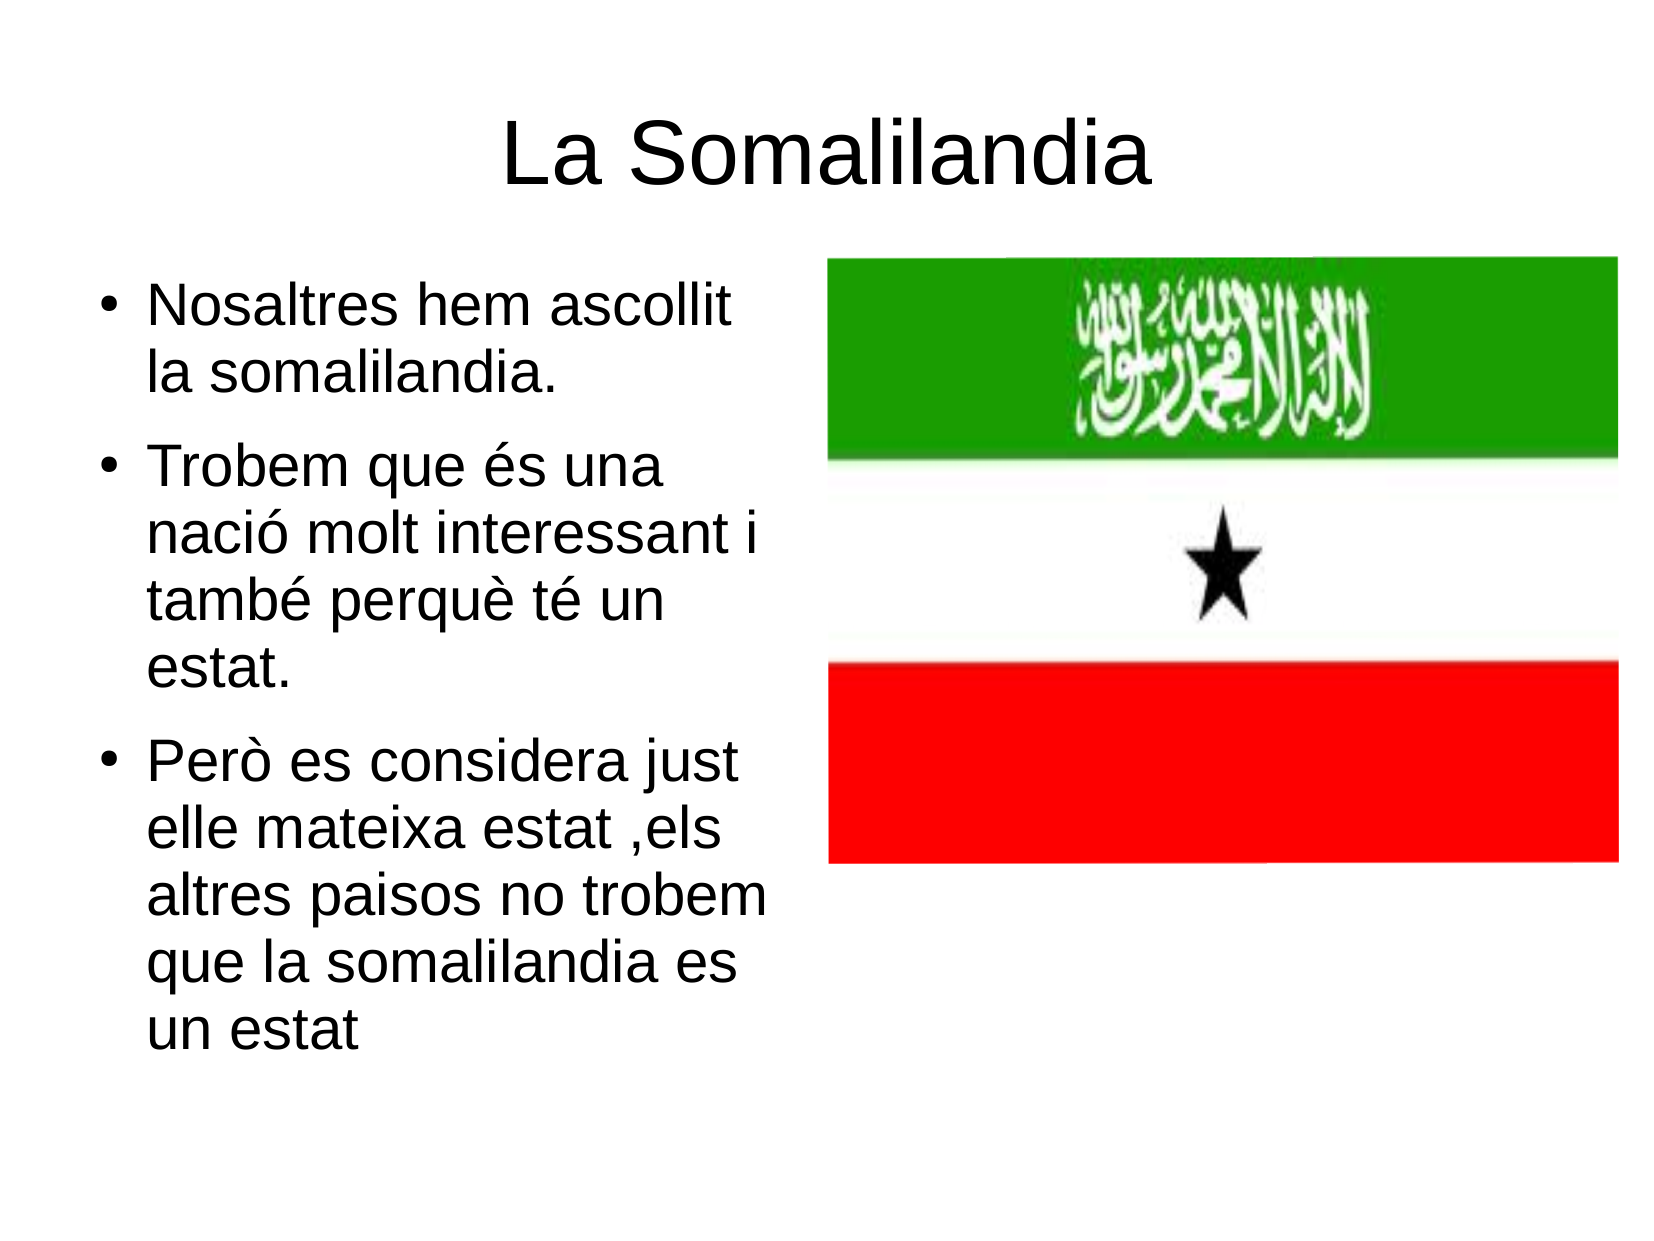

# La Somalilandia
Nosaltres hem ascollit la somalilandia.
Trobem que és una nació molt interessant i també perquè té un estat.
Però es considera just elle mateixa estat ,els altres paisos no trobem que la somalilandia es un estat